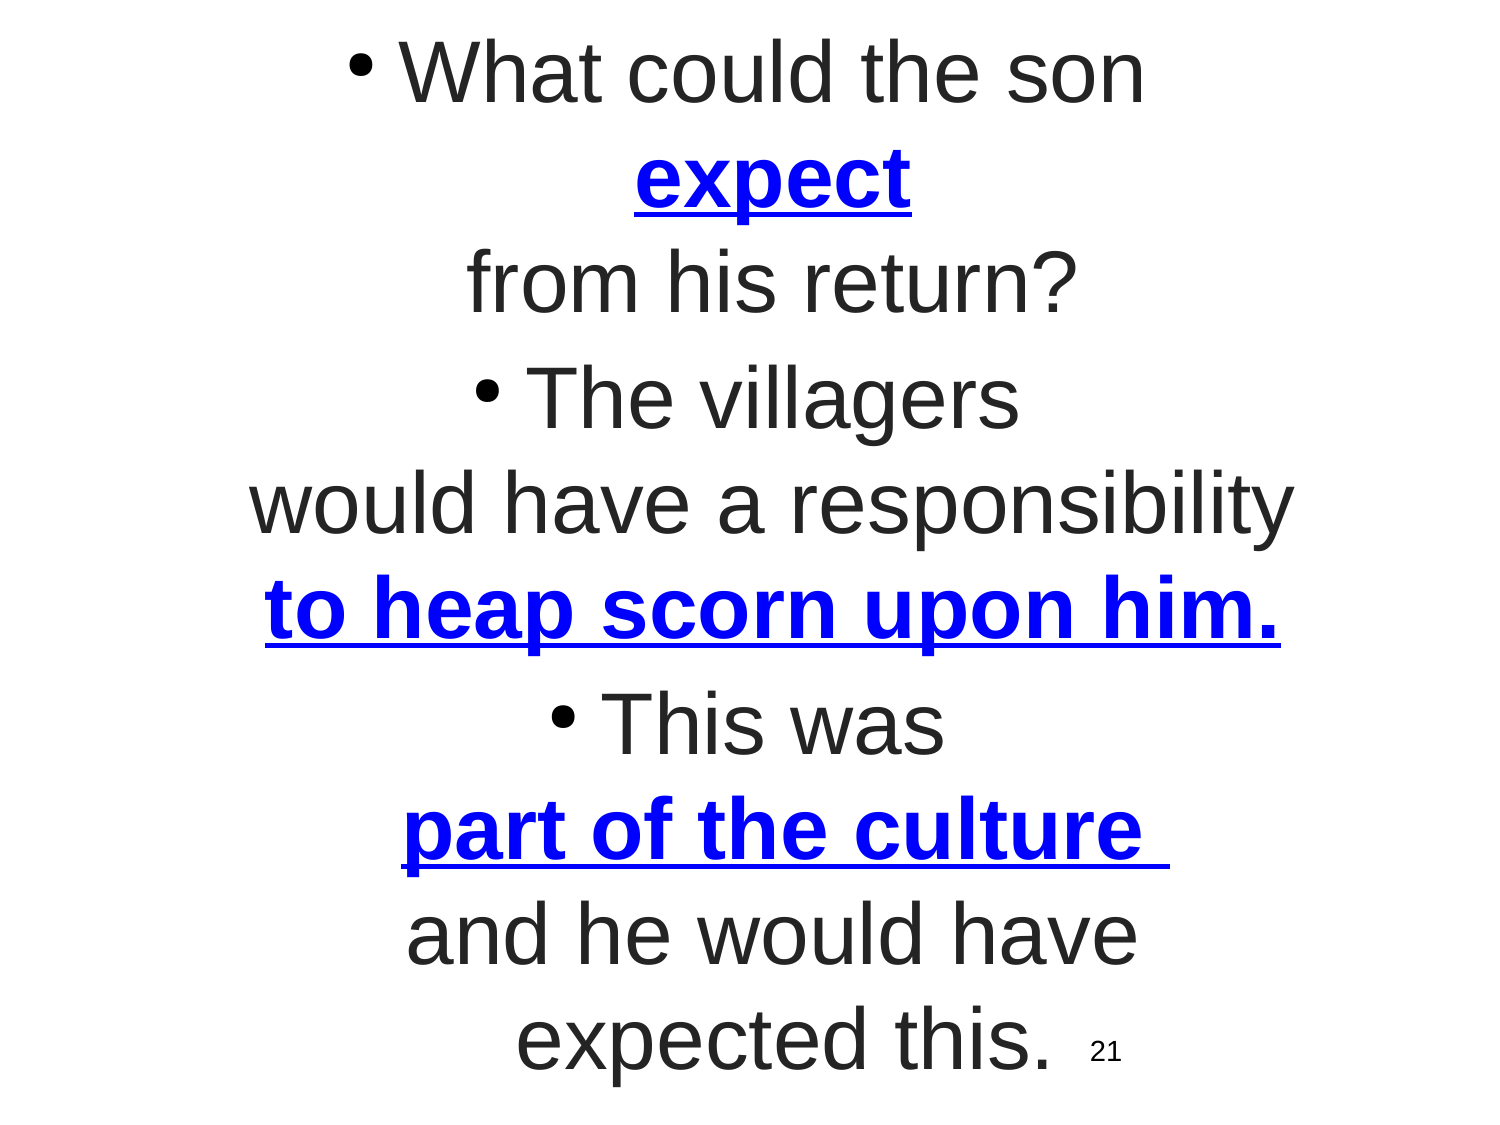

# What could the son expect from his return?
The villagers
would have a responsibility
to heap scorn upon him.
This was
part of the culture
and he would have
expected this.
21